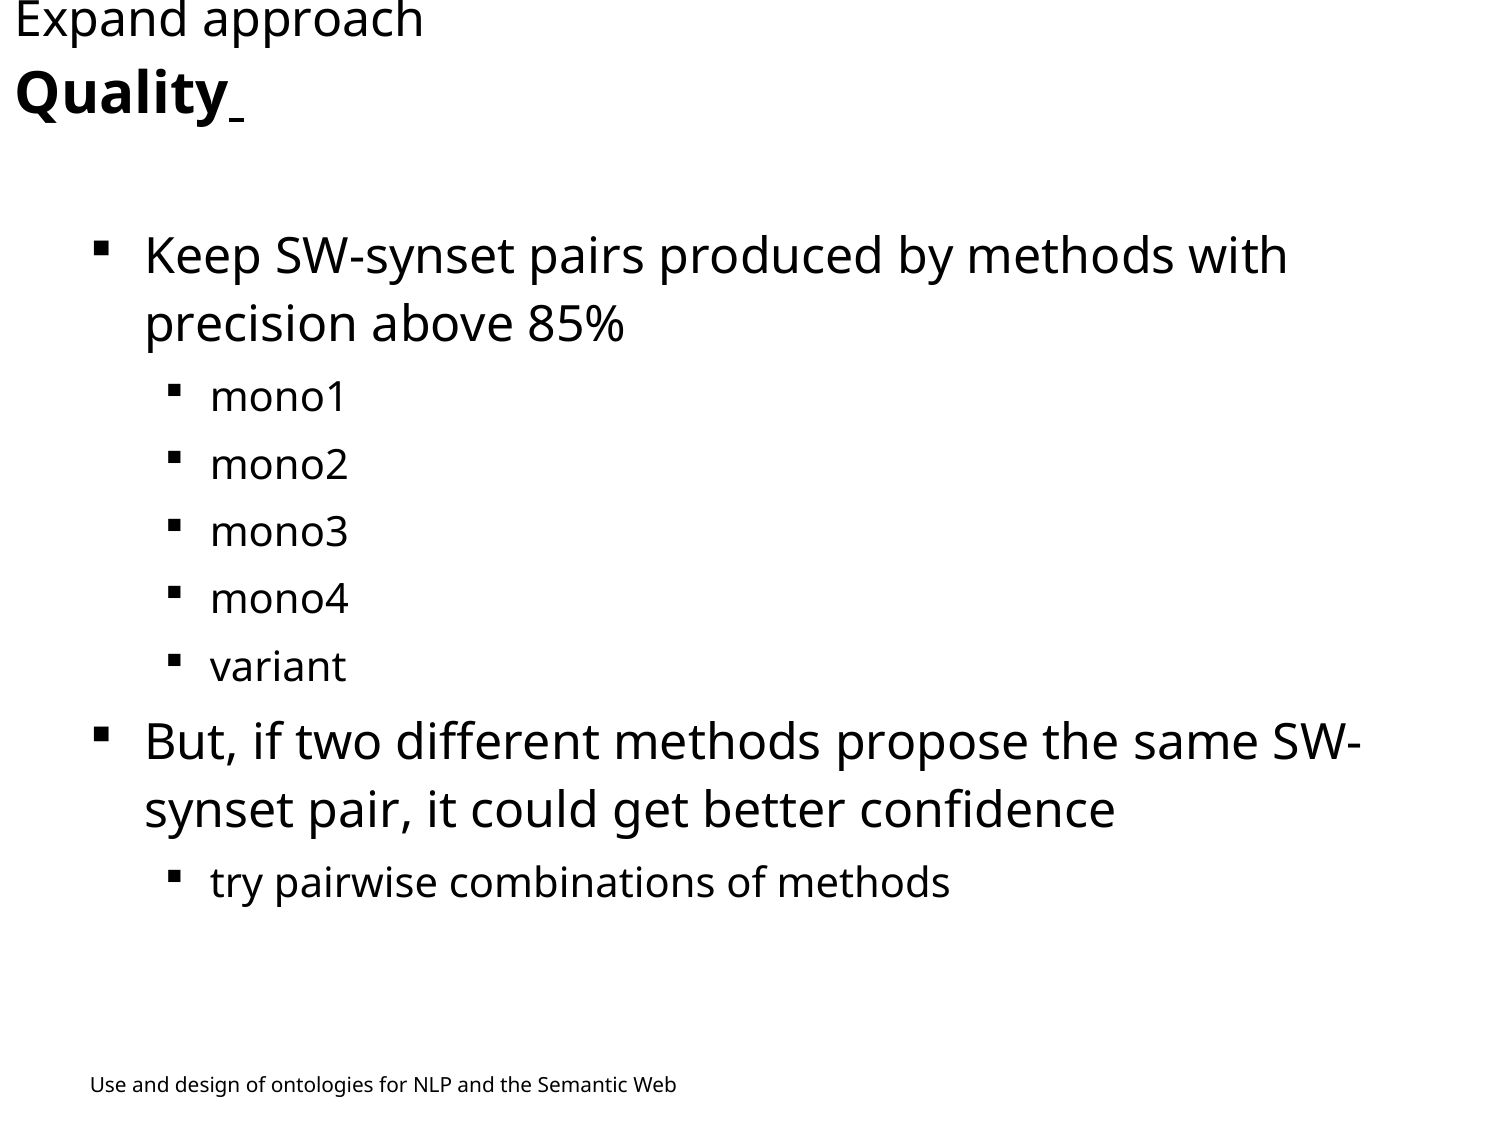

Expand approach
Quality
# Keep SW-synset pairs produced by methods with precision above 85%
mono1
mono2
mono3
mono4
variant
But, if two different methods propose the same SW-synset pair, it could get better confidence
try pairwise combinations of methods